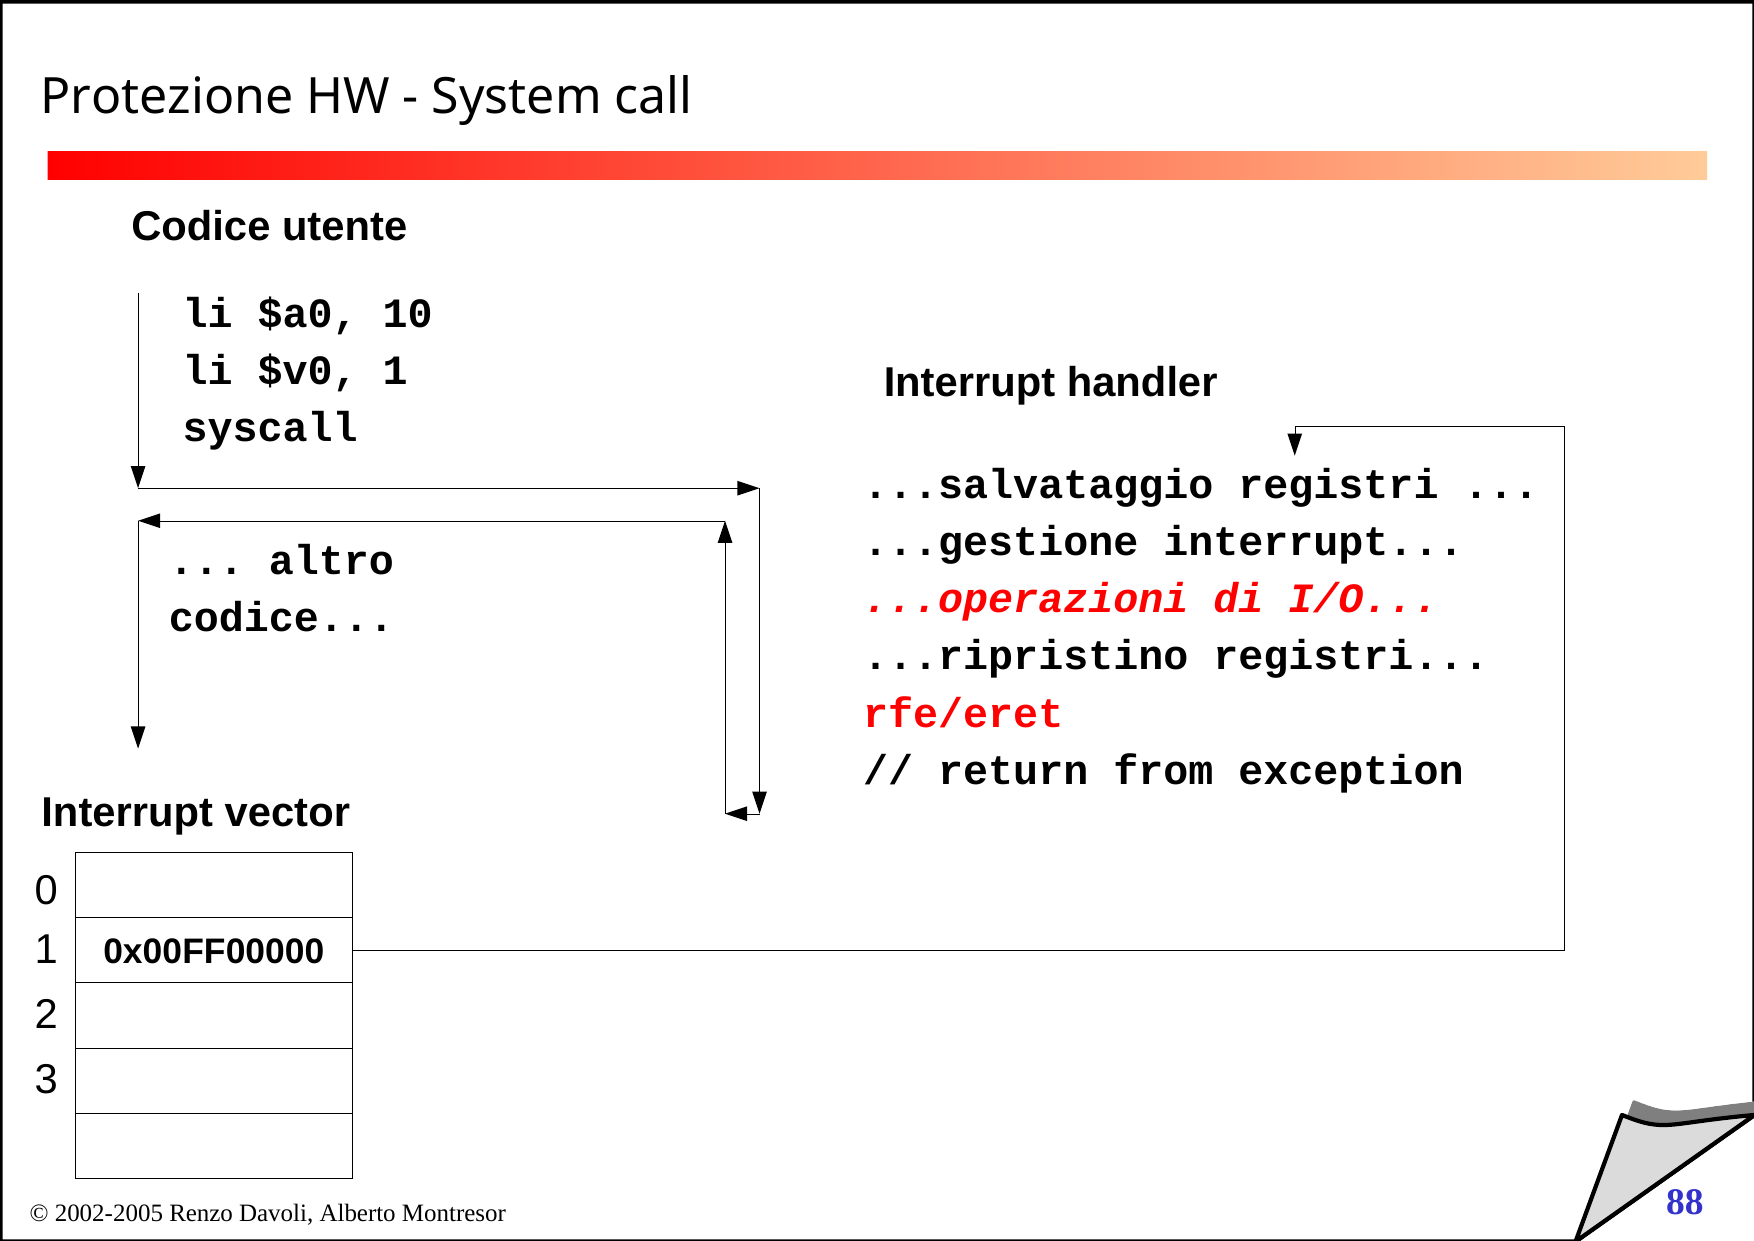

# Protezione HW - System call
Codice utente
li $a0, 10
li $v0, 1
syscall
Interrupt handler
...salvataggio registri ...
...gestione interrupt...
...operazioni di I/O...
...ripristino registri...
rfe/eret
// return from exception
... altro
codice...
Interrupt vector
0
0x00FF00000
1
2
3